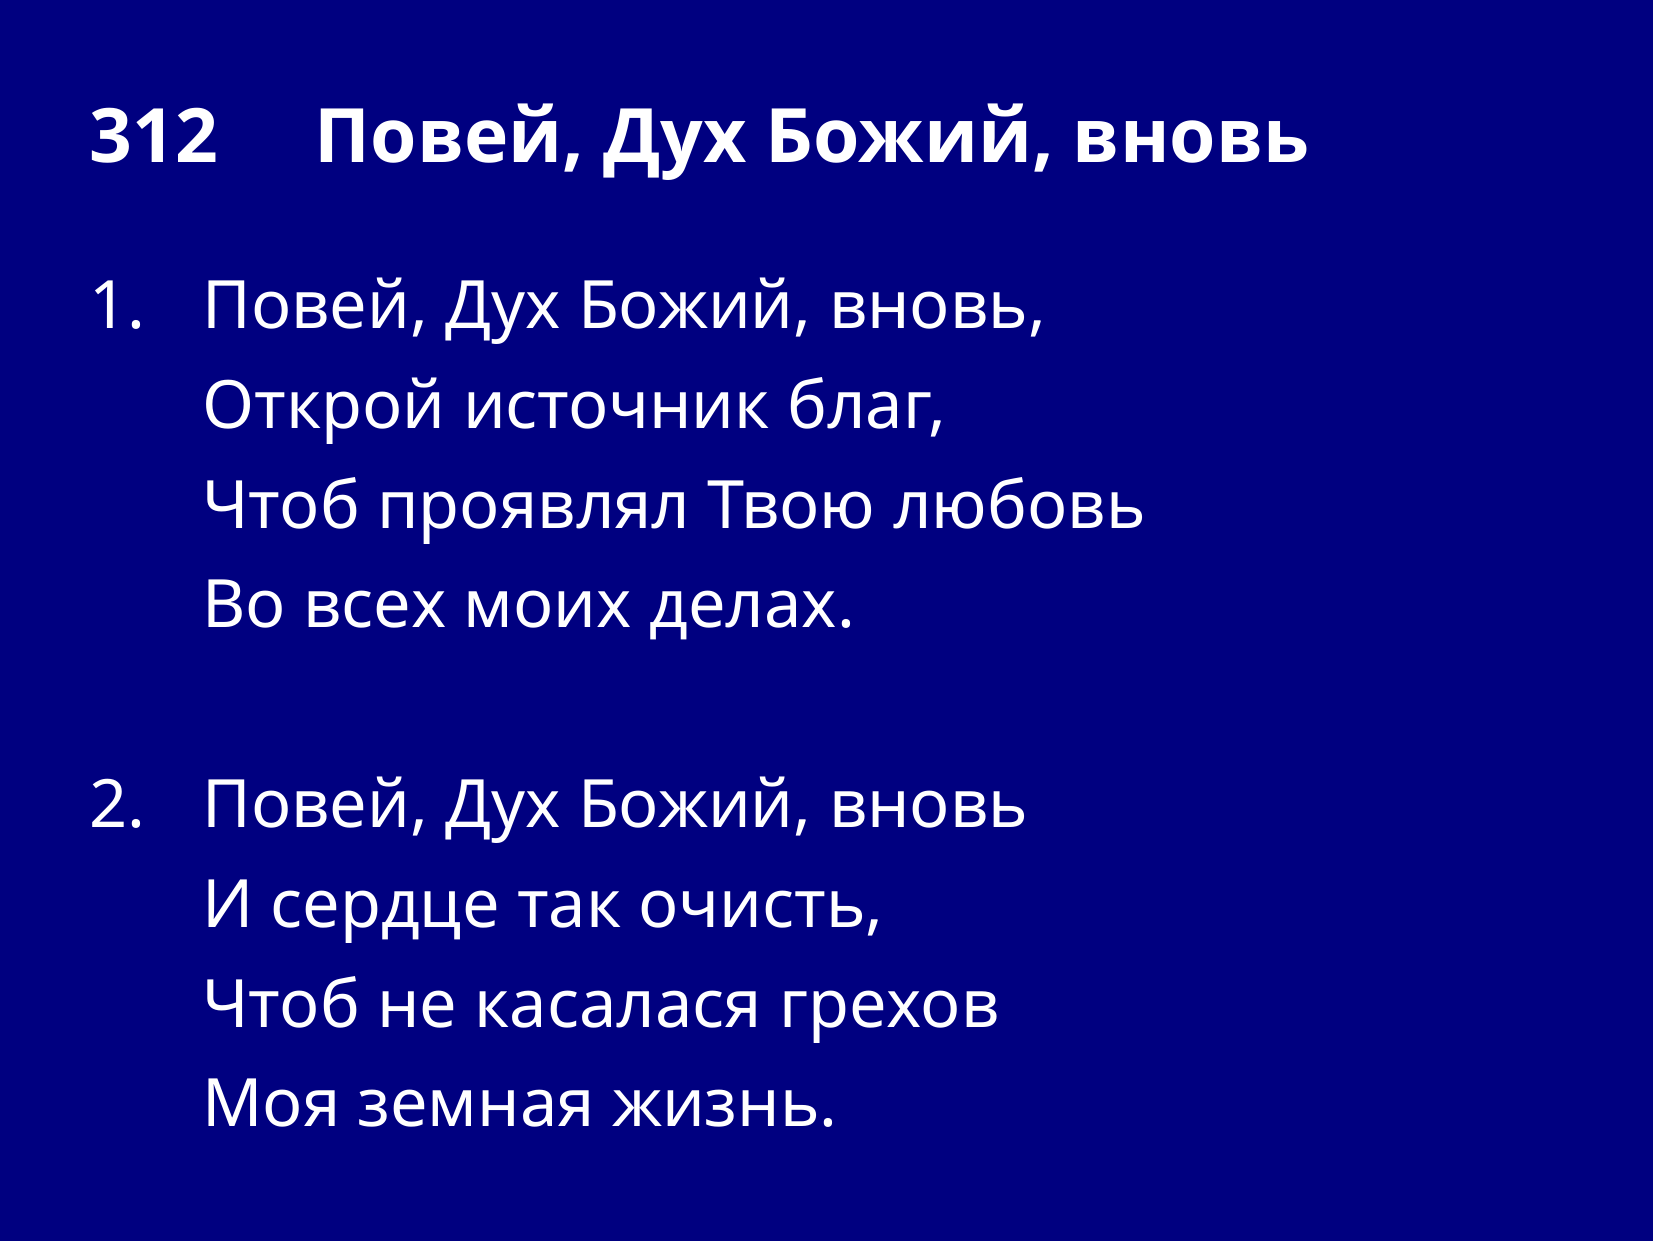

312	Повей, Дух Божий, вновь
1.	Повей, Дух Божий, вновь,
	Открой источник благ,
	Чтоб проявлял Твою любовь
	Во всех моих делах.
2.	Повей, Дух Божий, вновь
	И сердце так очисть,
	Чтоб не касалася грехов
	Моя земная жизнь.